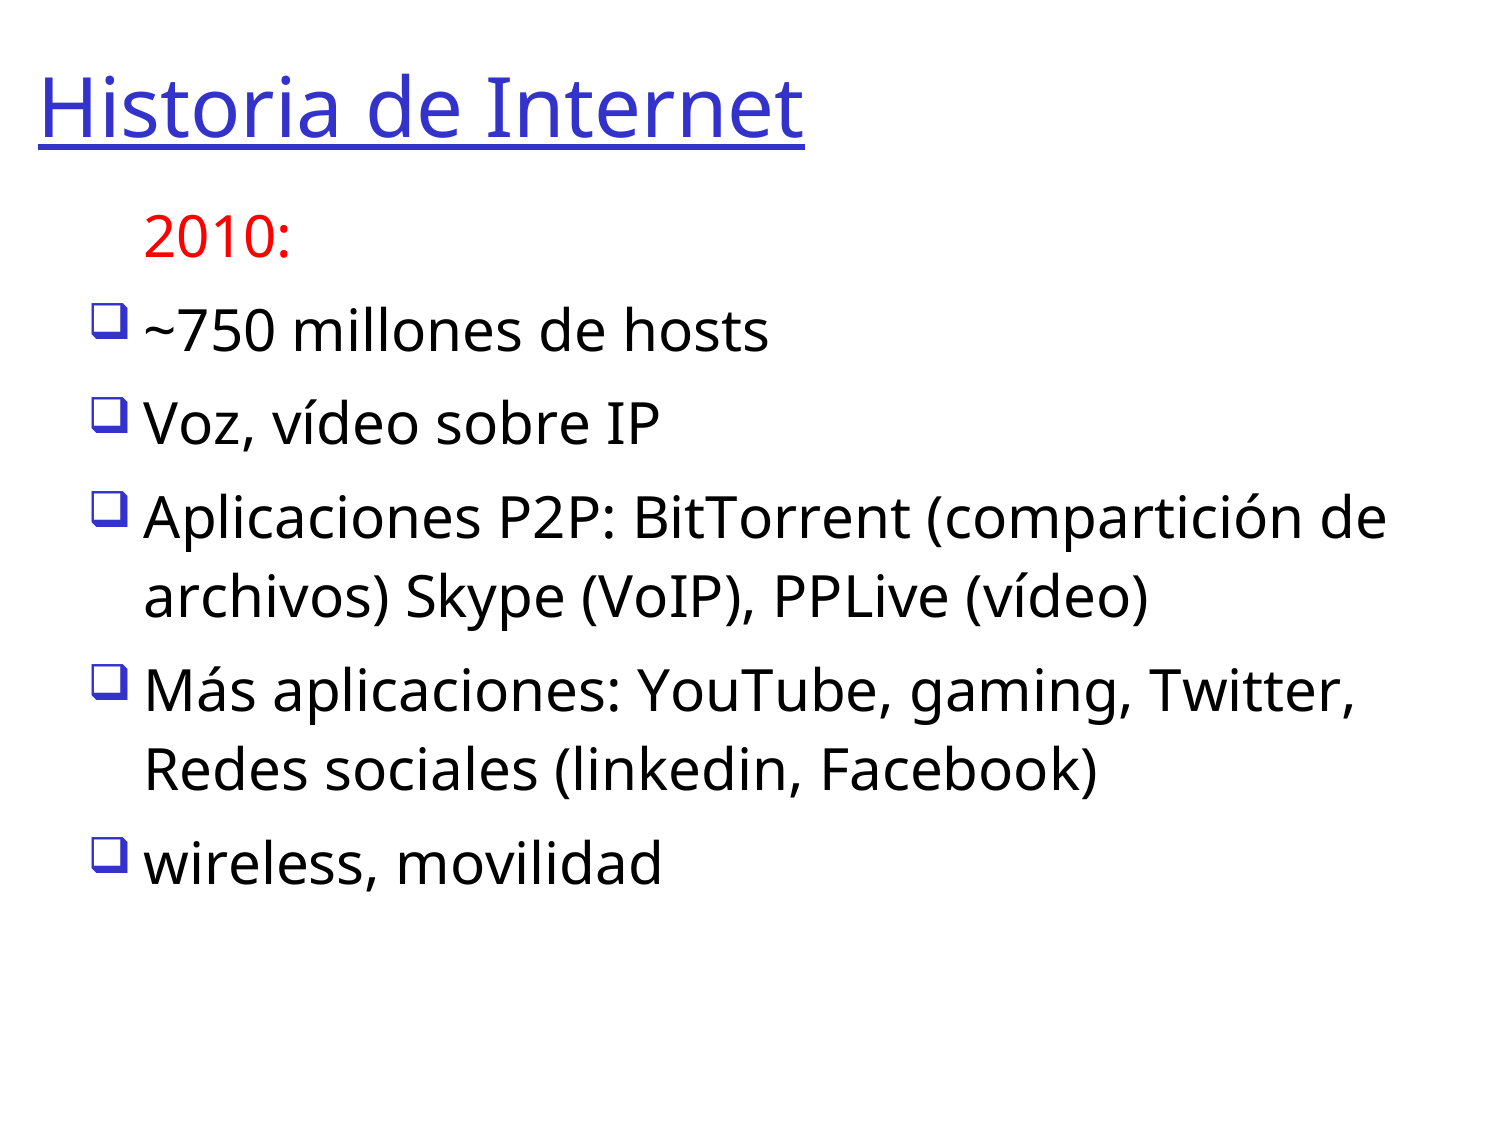

# Historia de Internet
2010:
~750 millones de hosts
Voz, vídeo sobre IP
Aplicaciones P2P: BitTorrent (compartición de archivos) Skype (VoIP), PPLive (vídeo)
Más aplicaciones: YouTube, gaming, Twitter, Redes sociales (linkedin, Facebook)
wireless, movilidad